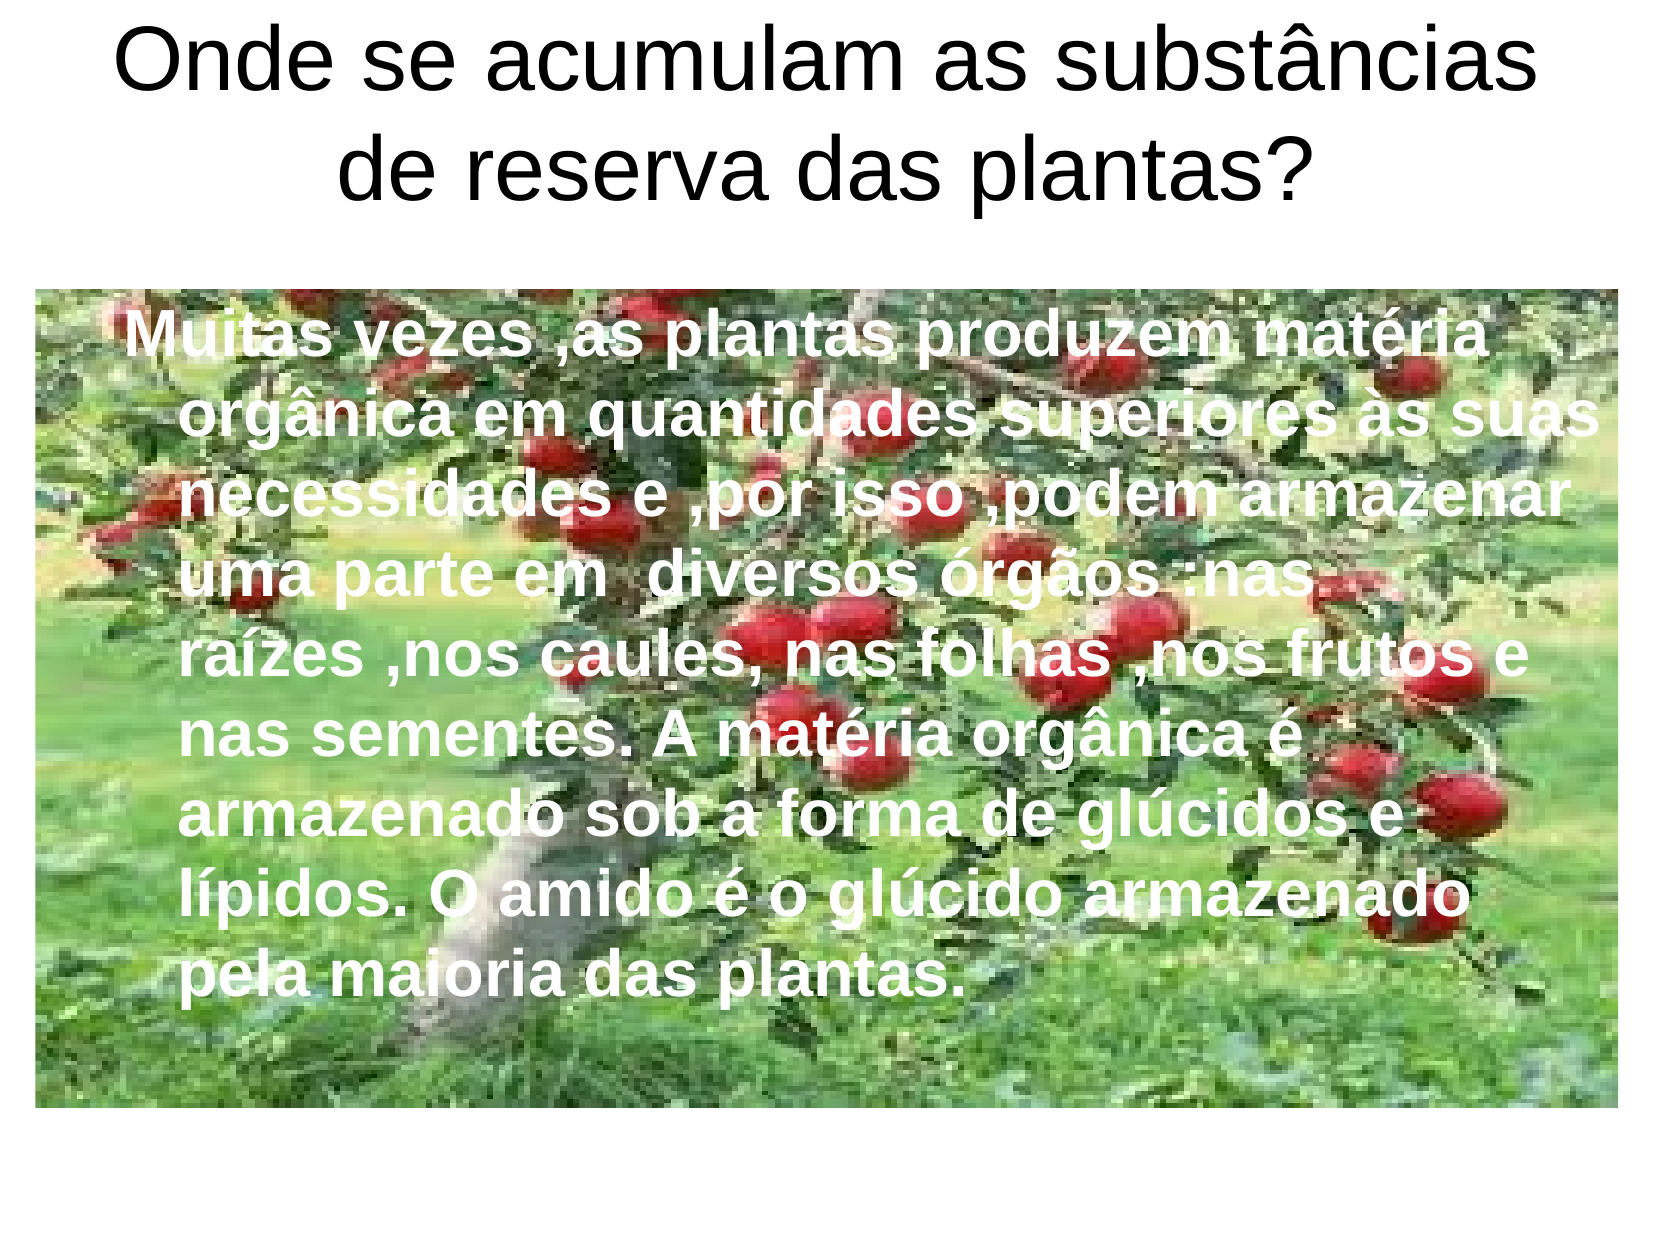

# Onde se acumulam as substâncias de reserva das plantas?
Muitas vezes ,as plantas produzem matéria orgânica em quantidades superiores às suas necessidades e ,por isso ,podem armazenar uma parte em diversos órgãos :nas raízes ,nos caules, nas folhas ,nos frutos e nas sementes. A matéria orgânica é armazenado sob a forma de glúcidos e lípidos. O amido é o glúcido armazenado pela maioria das plantas.